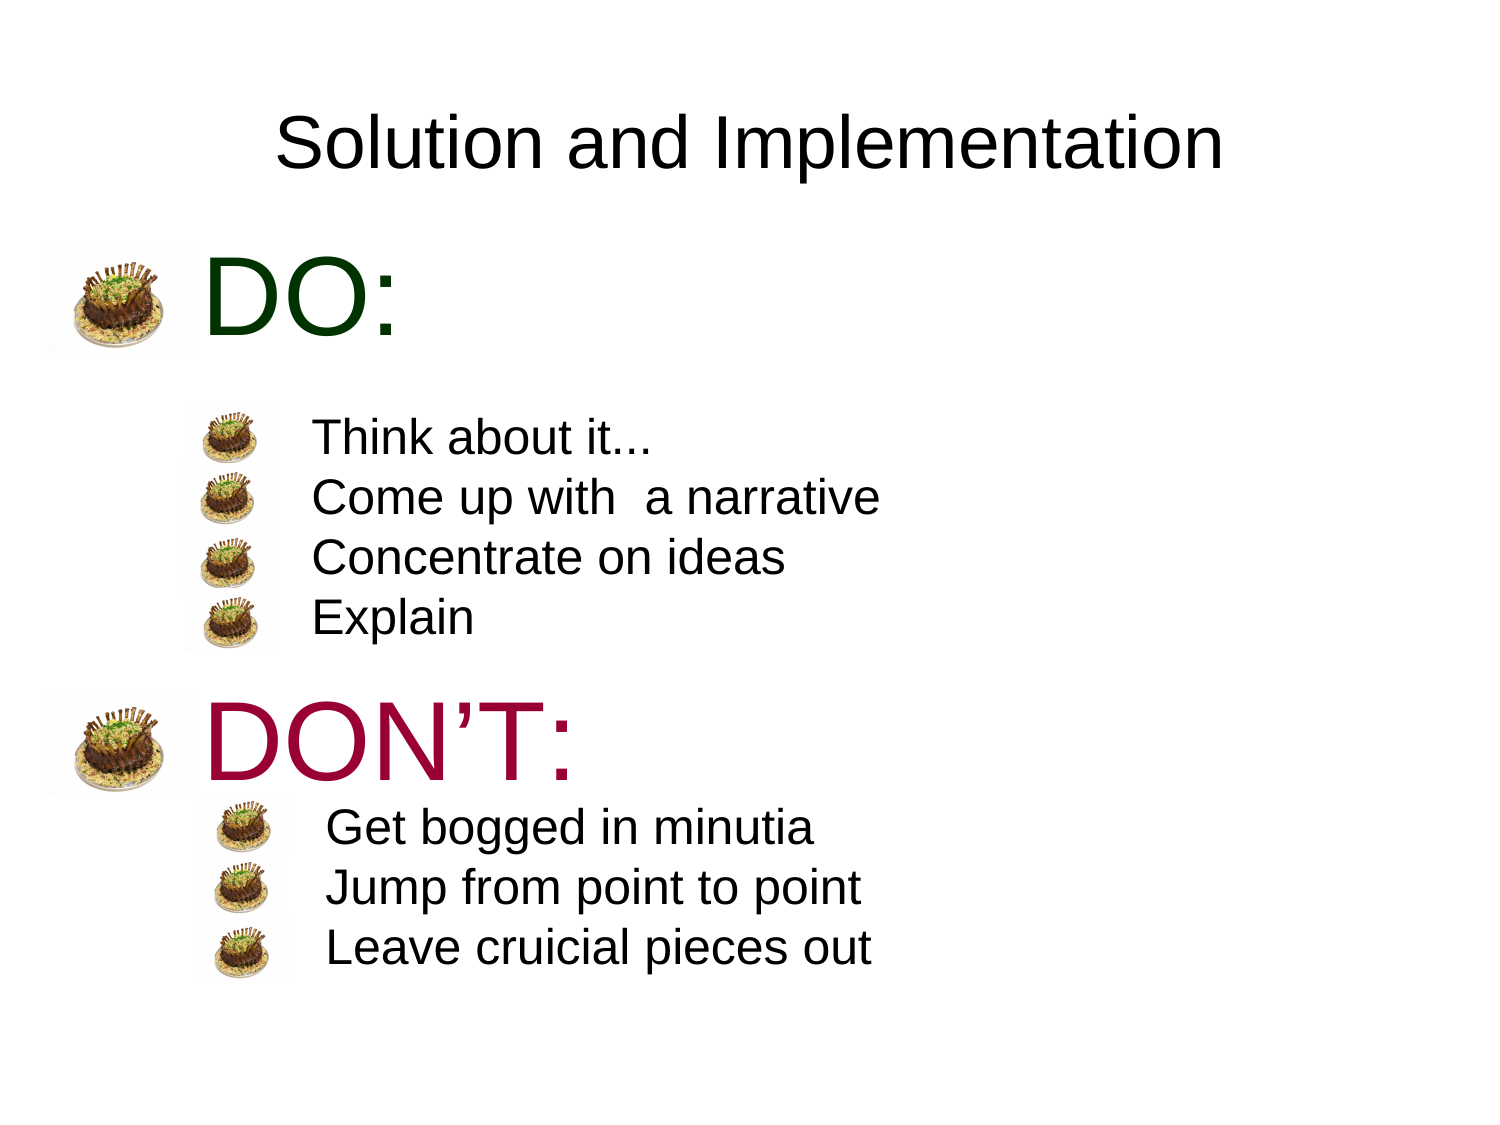

# Solution and Implementation
DO:
Think about it...
Come up with a narrative
Concentrate on ideas
Explain
DON’T:
Get bogged in minutia
Jump from point to point
Leave cruicial pieces out